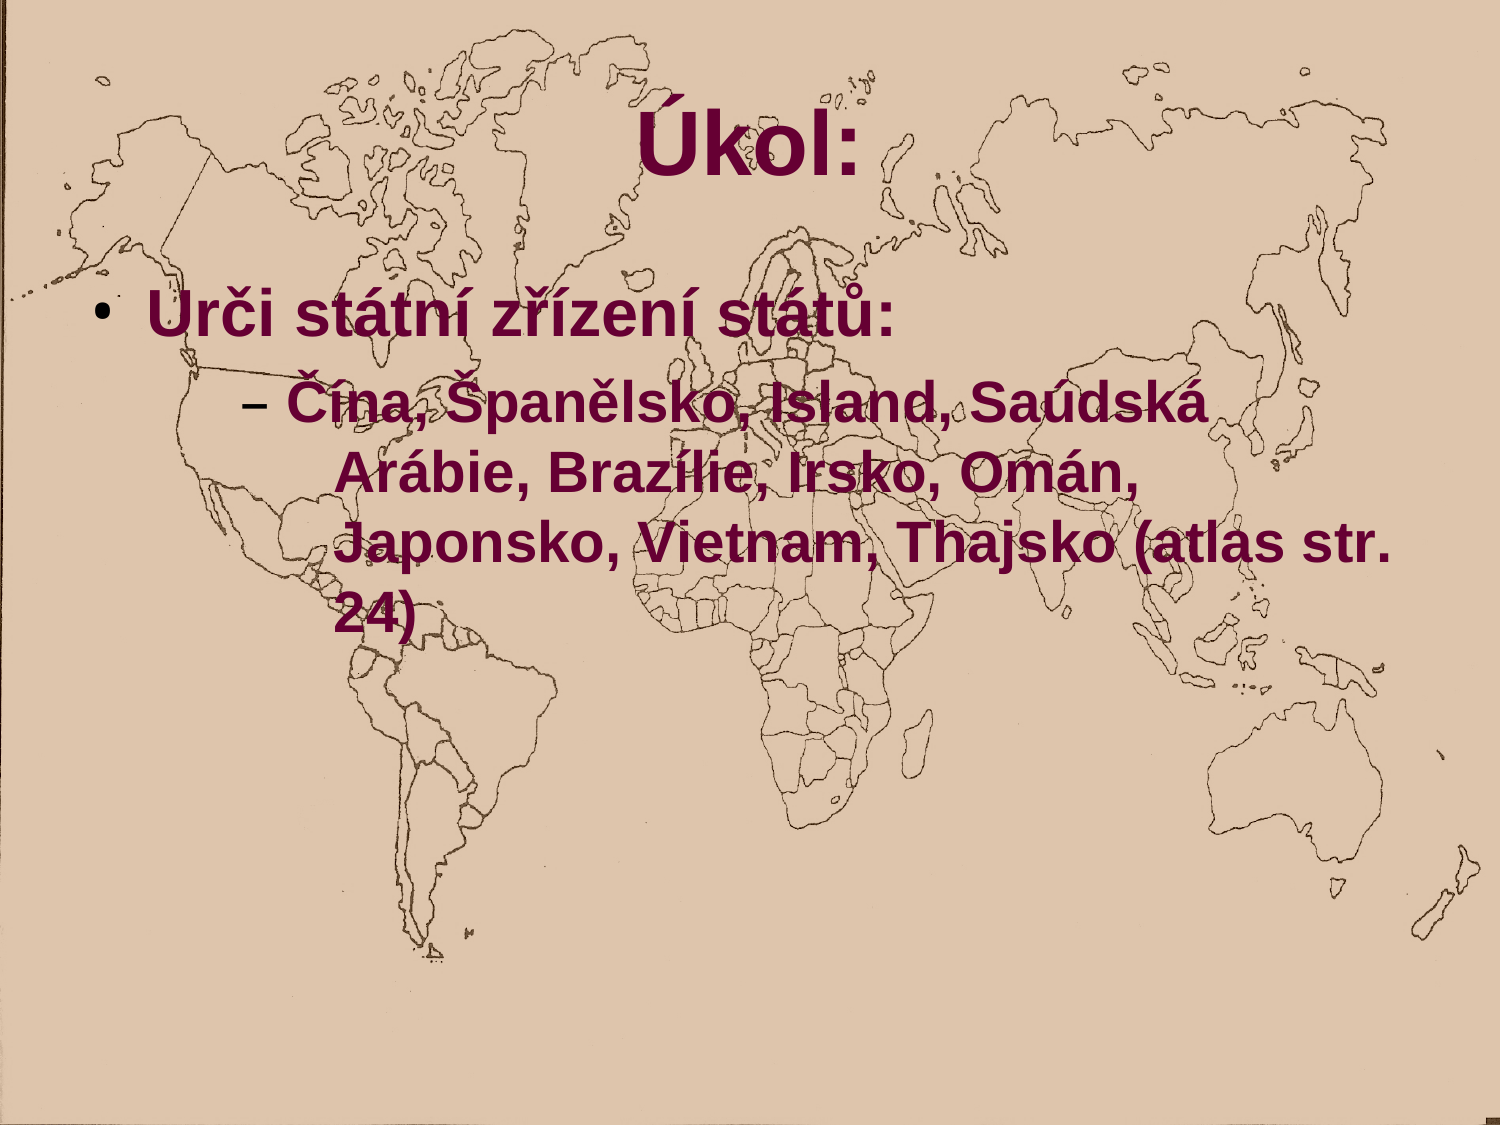

# Úkol:
Urči státní zřízení států:
Čína, Španělsko, Island, Saúdská Arábie, Brazílie, Irsko, Omán, Japonsko, Vietnam, Thajsko (atlas str. 24)